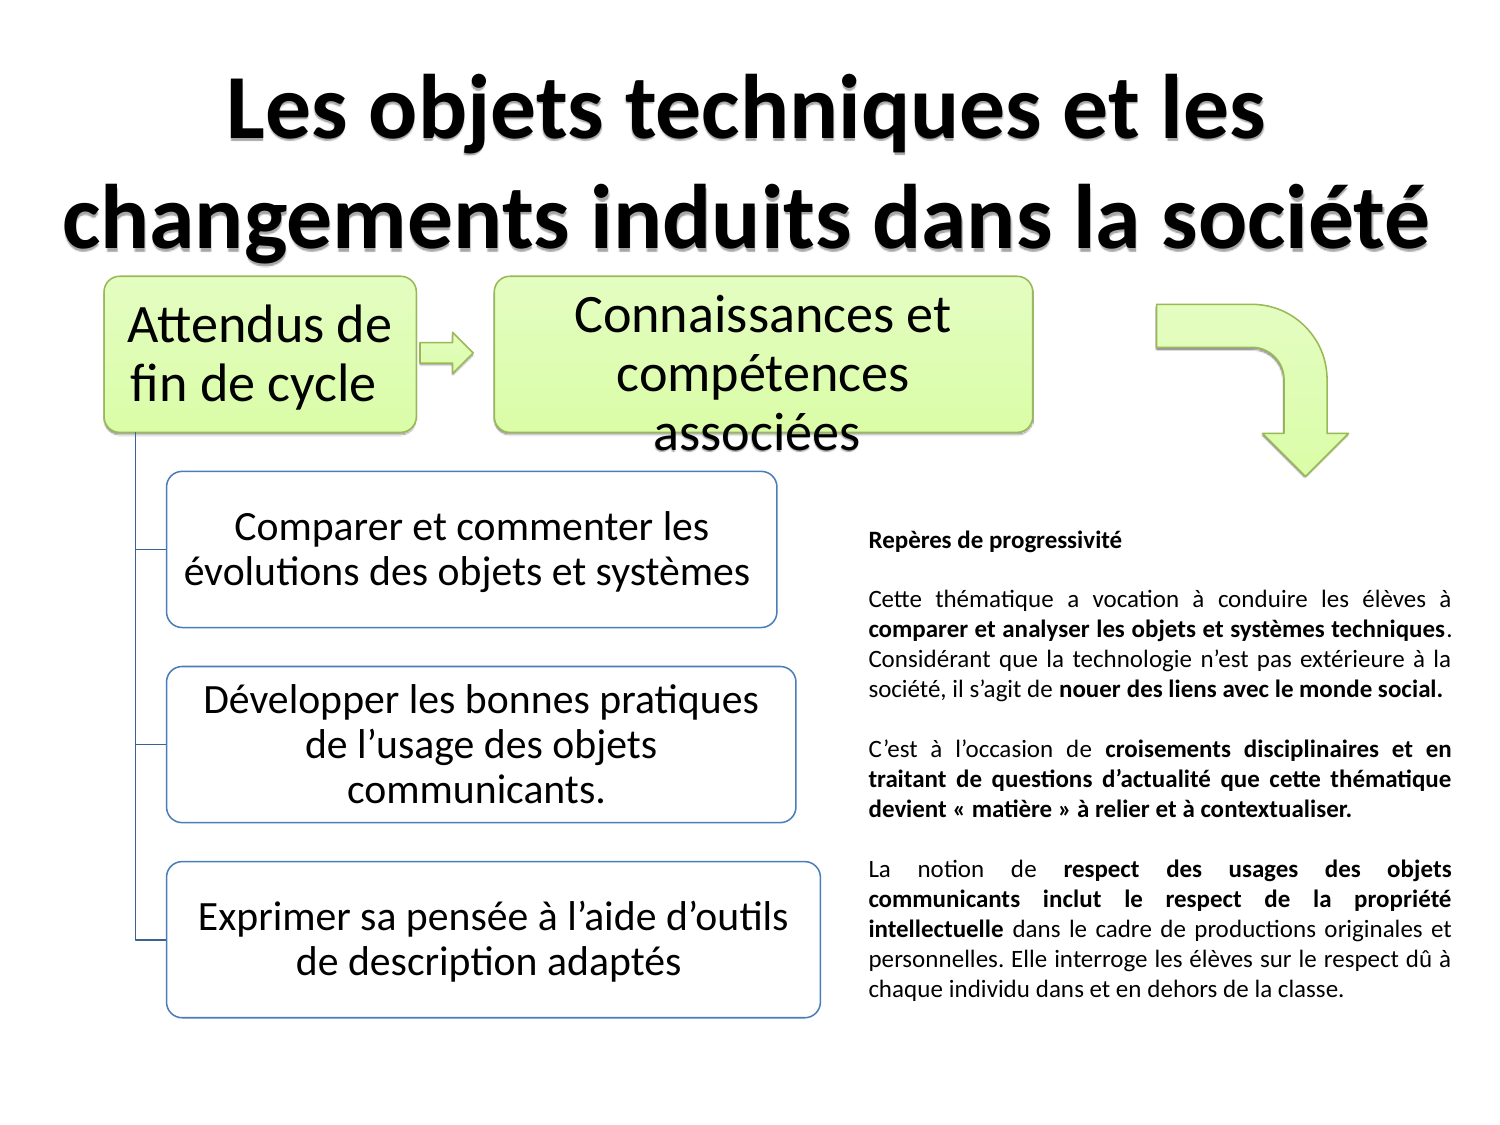

# Les objets techniques et les changements induits dans la société
Attendus de fin de cycle
Connaissances et compétences associées
Comparer et commenter les évolutions des objets et systèmes
Développer les bonnes pratiques de l’usage des objets communicants.
Exprimer sa pensée à l’aide d’outils de description adaptés
Repères de progressivité
Cette thématique a vocation à conduire les élèves à comparer et analyser les objets et systèmes techniques. Considérant que la technologie n’est pas extérieure à la société, il s’agit de nouer des liens avec le monde social.
C’est à l’occasion de croisements disciplinaires et en traitant de questions d’actualité que cette thématique devient « matière » à relier et à contextualiser.
La notion de respect des usages des objets communicants inclut le respect de la propriété intellectuelle dans le cadre de productions originales et personnelles. Elle interroge les élèves sur le respect dû à chaque individu dans et en dehors de la classe.